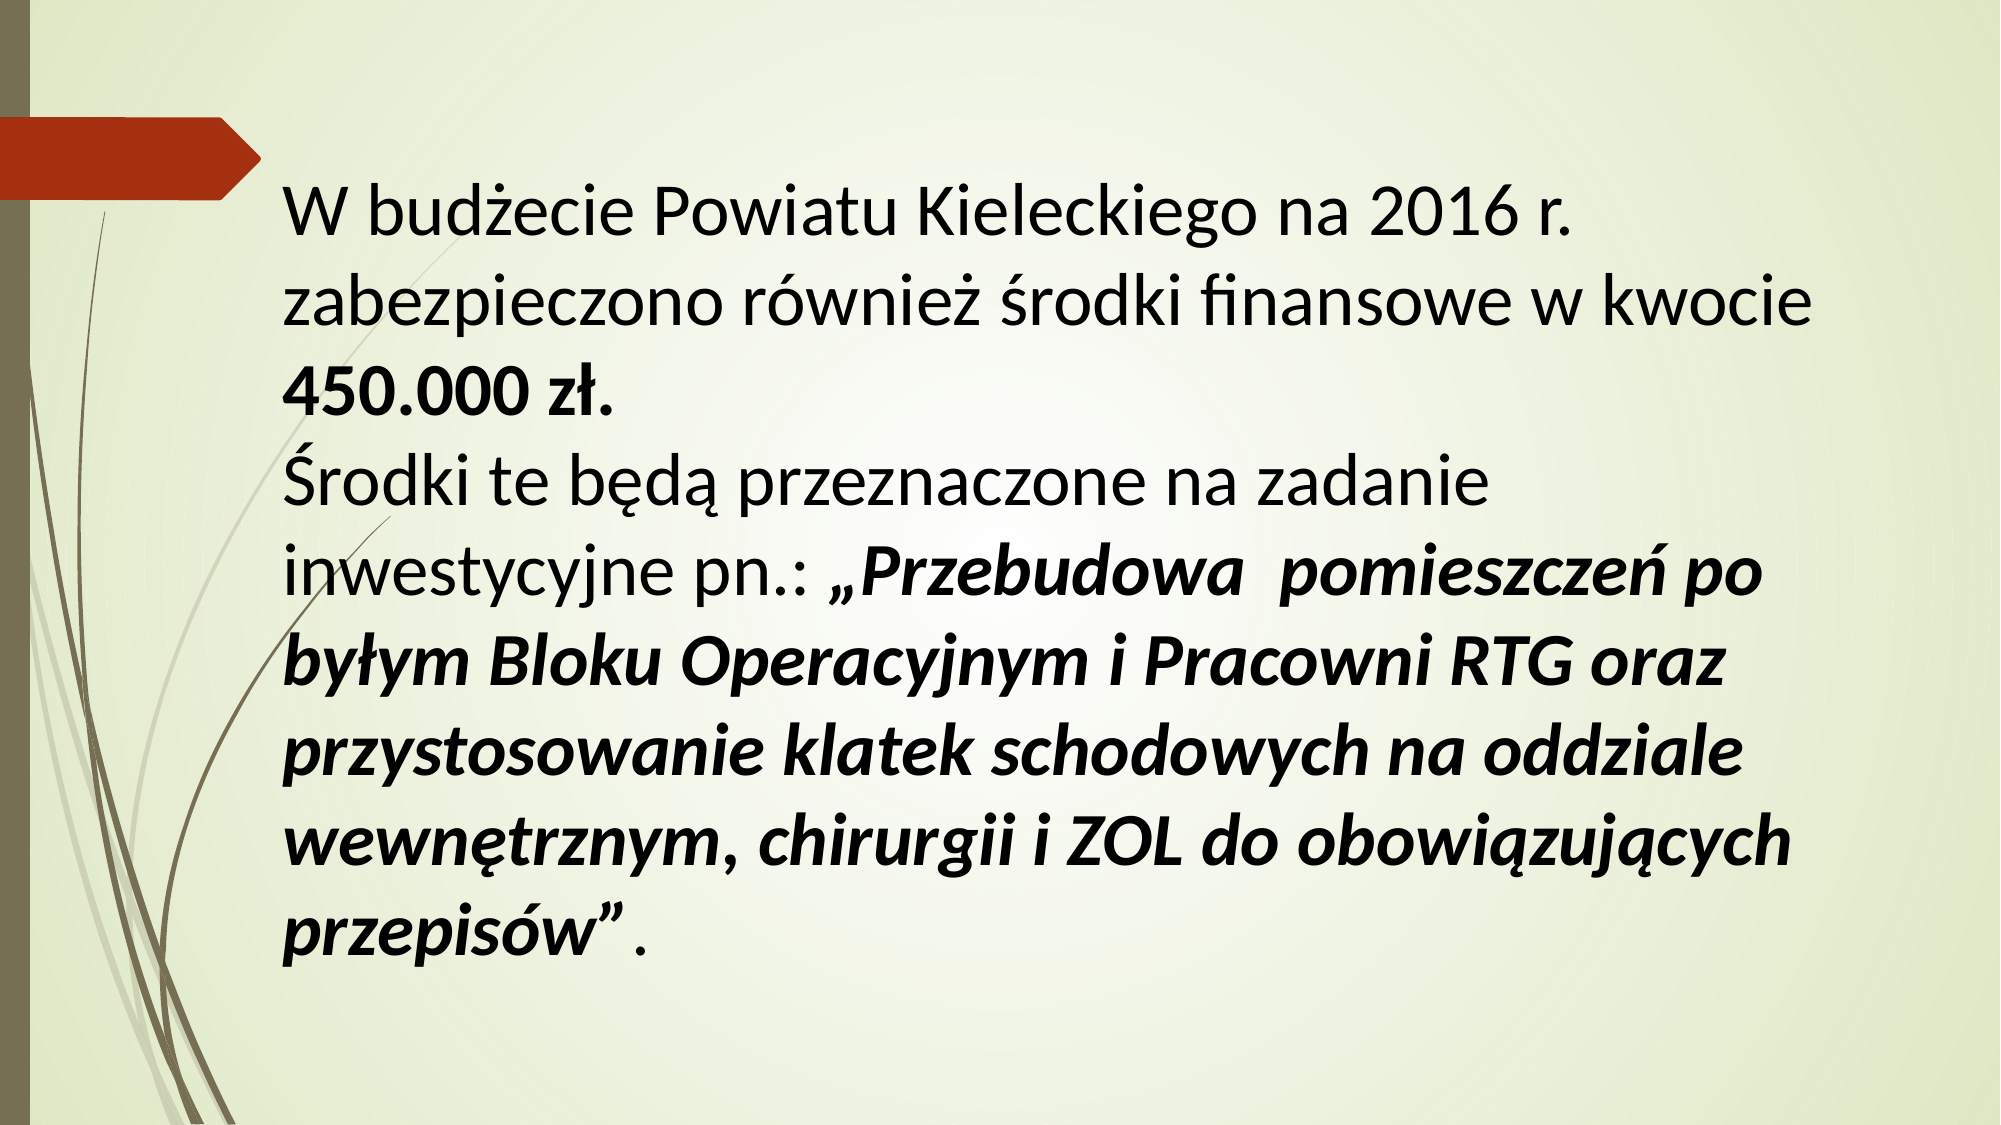

W budżecie Powiatu Kieleckiego na 2016 r. zabezpieczono również środki finansowe w kwocie 450.000 zł.
Środki te będą przeznaczone na zadanie inwestycyjne pn.: „Przebudowa pomieszczeń po byłym Bloku Operacyjnym i Pracowni RTG oraz przystosowanie klatek schodowych na oddziale wewnętrznym, chirurgii i ZOL do obowiązujących przepisów”.